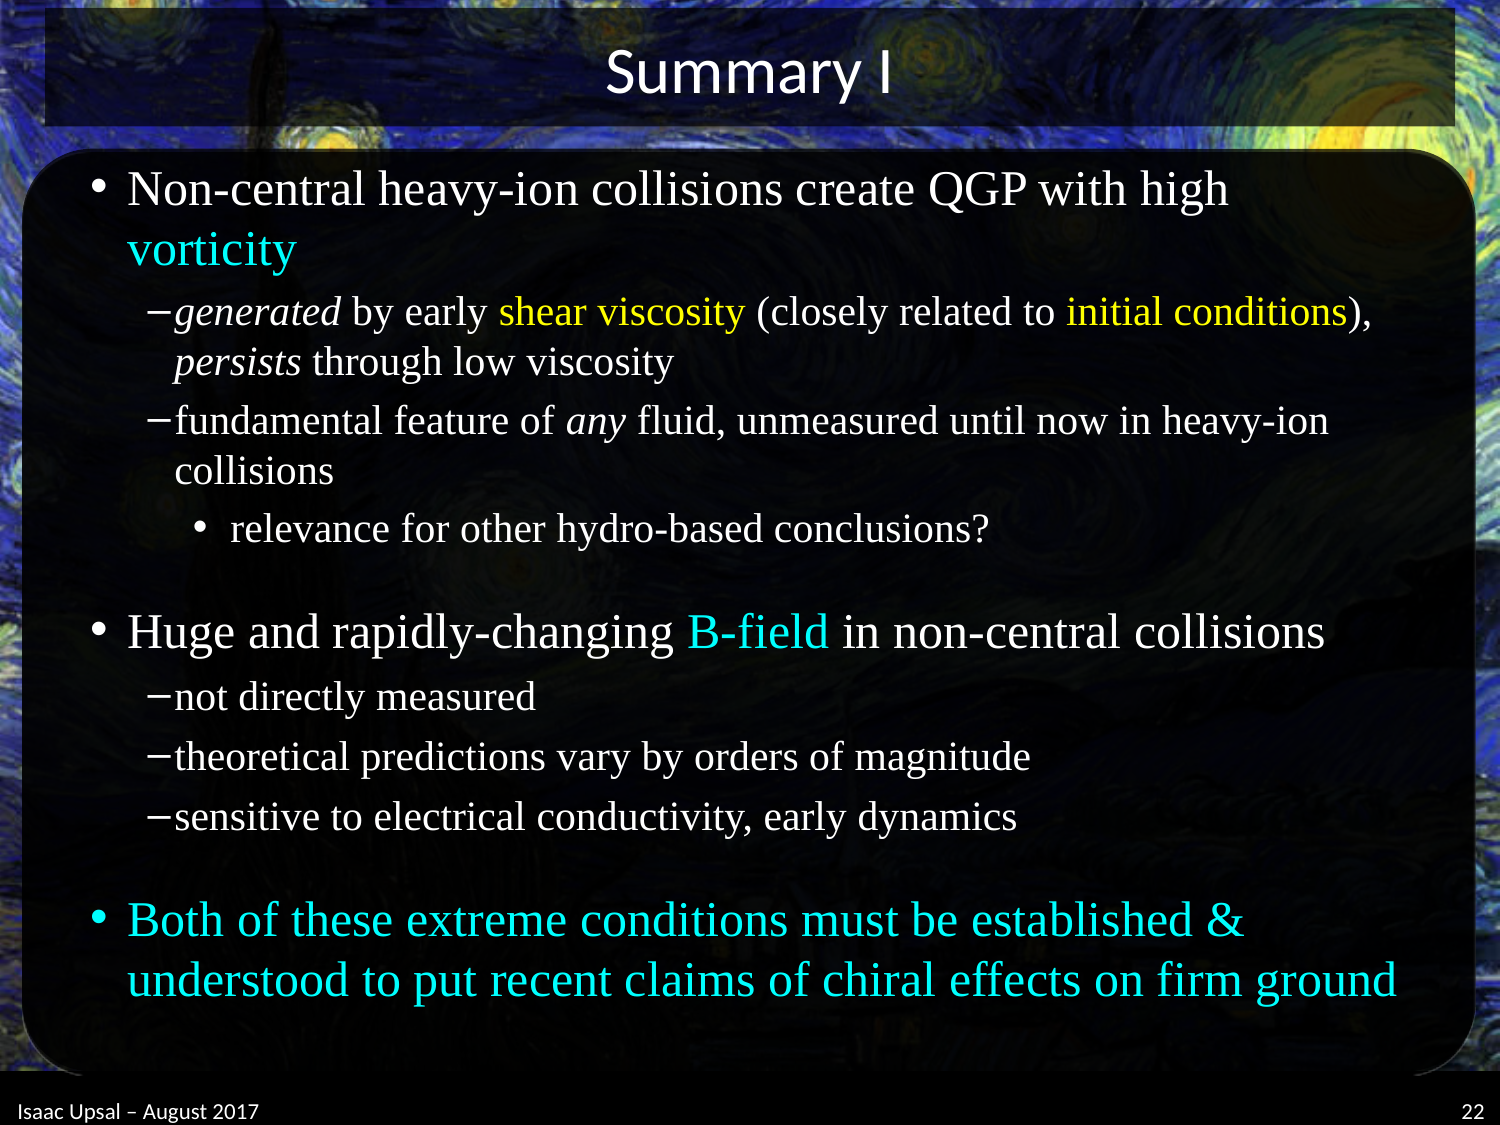

# Summary I
Non-central heavy-ion collisions create QGP with high vorticity
generated by early shear viscosity (closely related to initial conditions), persists through low viscosity
fundamental feature of any fluid, unmeasured until now in heavy-ion collisions
relevance for other hydro-based conclusions?
Huge and rapidly-changing B-field in non-central collisions
not directly measured
theoretical predictions vary by orders of magnitude
sensitive to electrical conductivity, early dynamics
Both of these extreme conditions must be established & understood to put recent claims of chiral effects on firm ground
22